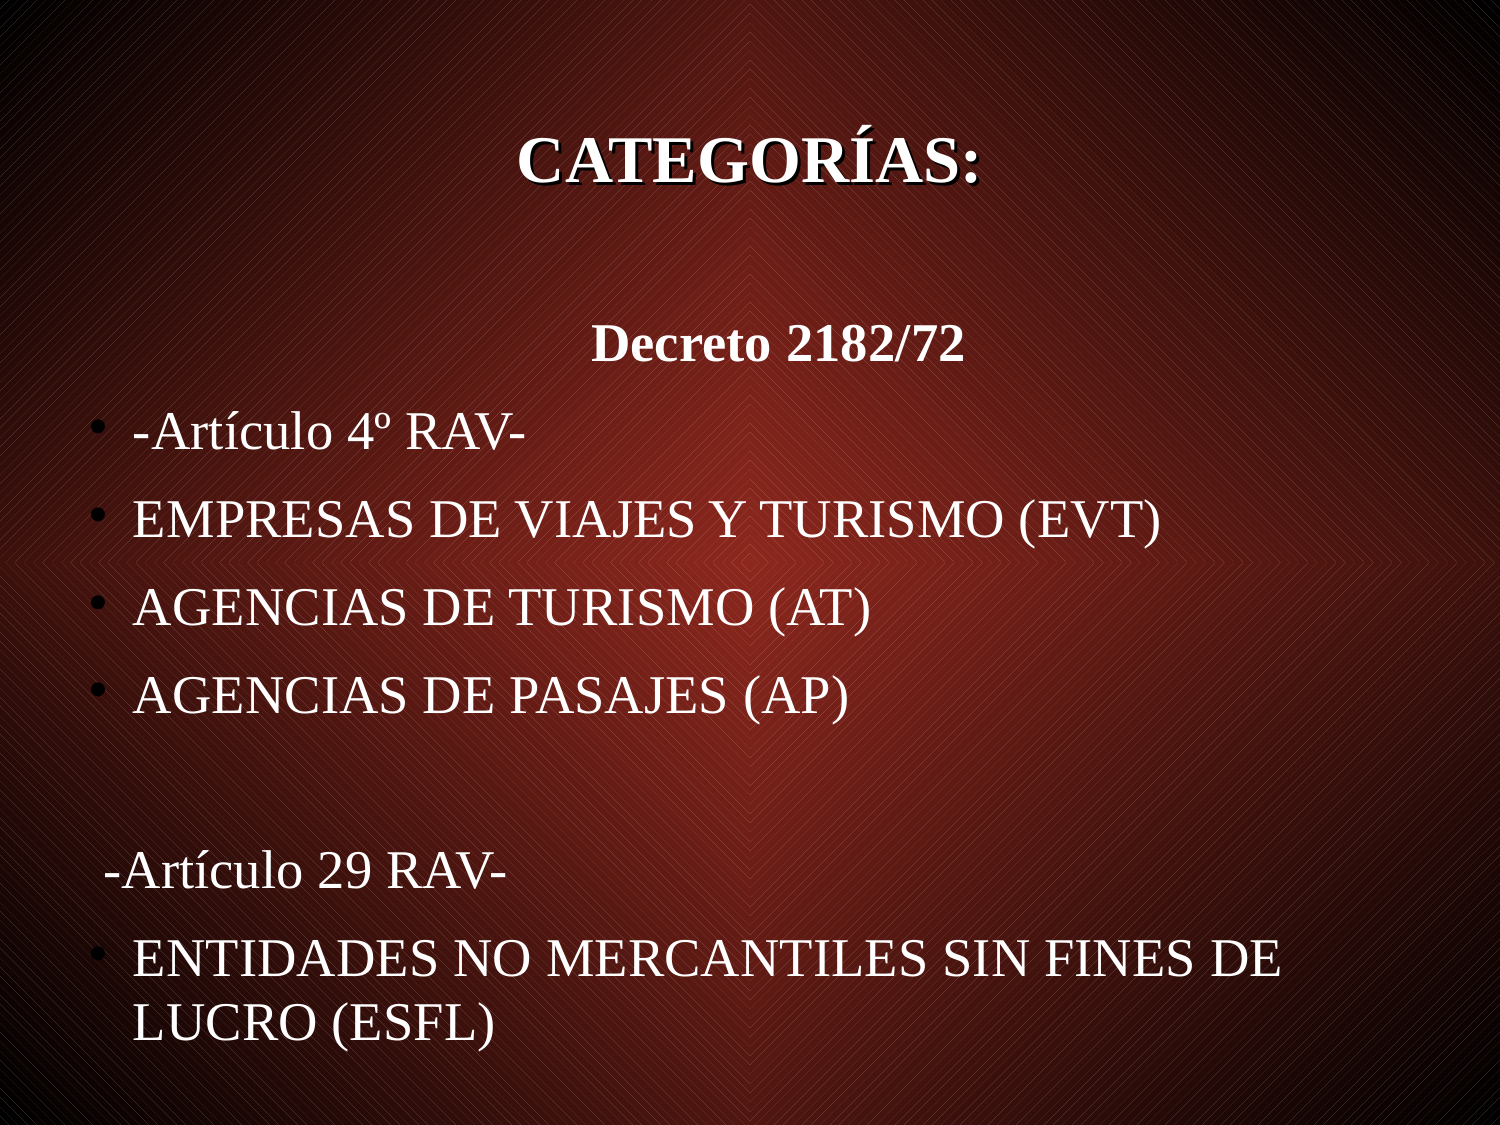

# CATEGORÍAS:
Decreto 2182/72
-Artículo 4º RAV-
EMPRESAS DE VIAJES Y TURISMO (EVT)
AGENCIAS DE TURISMO (AT)
AGENCIAS DE PASAJES (AP)
 -Artículo 29 RAV-
ENTIDADES NO MERCANTILES SIN FINES DE LUCRO (ESFL)